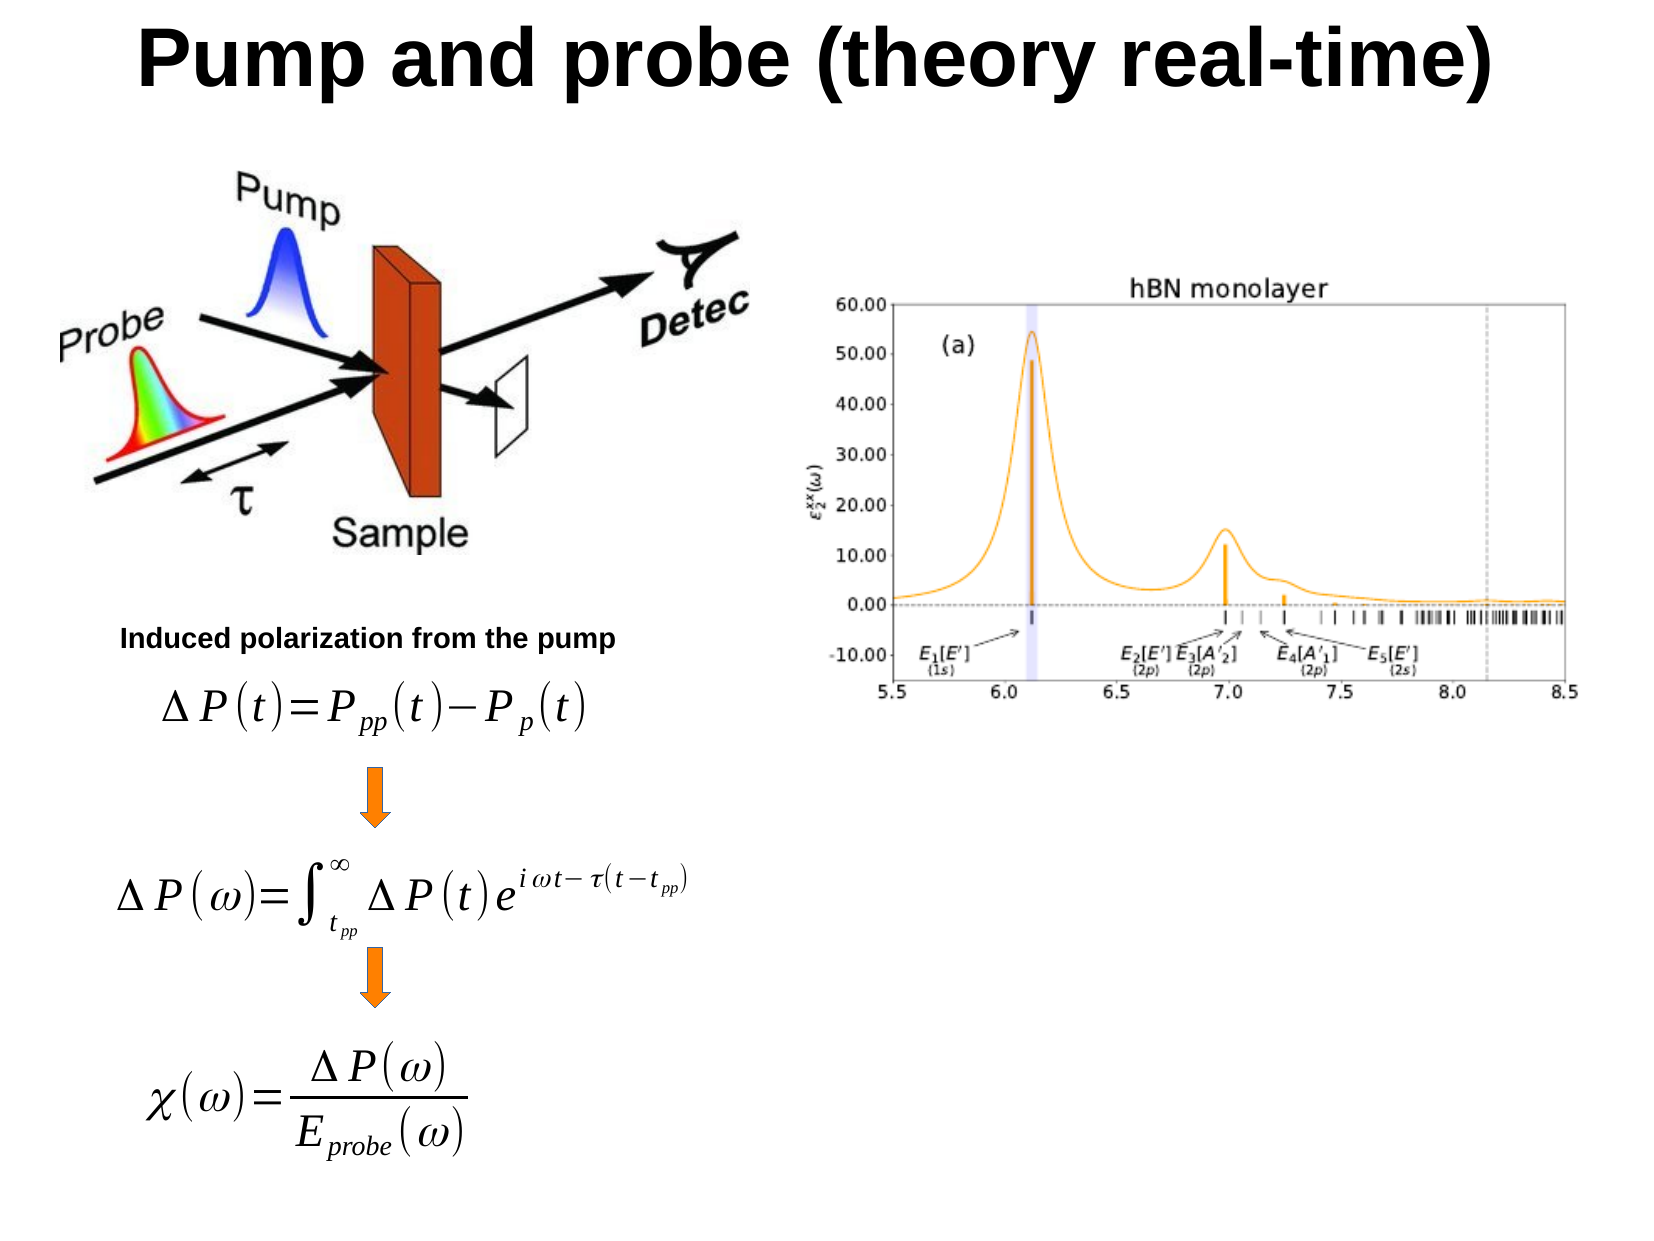

# Pump and probe (theory real-time)
Induced polarization from the pump